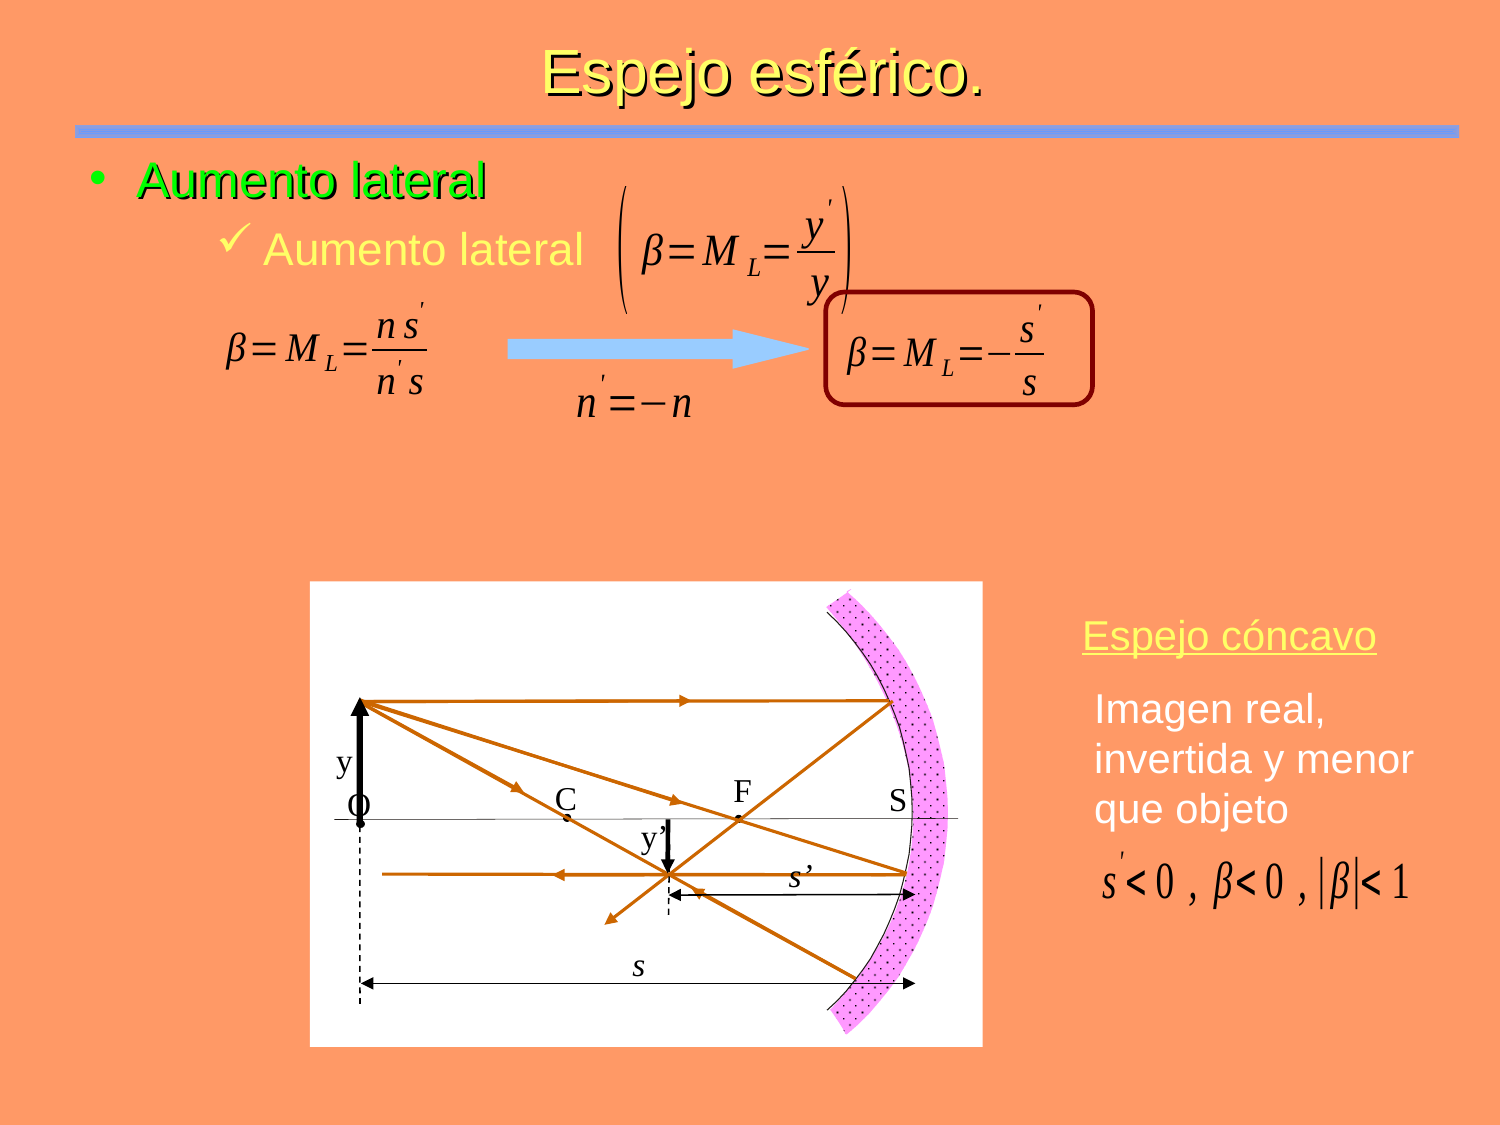

Espejo esférico.
Aumento lateral
Aumento lateral
F
C
S
Espejo cóncavo
Imagen real,
invertida y menor que objeto
y
O
s
y’
s’